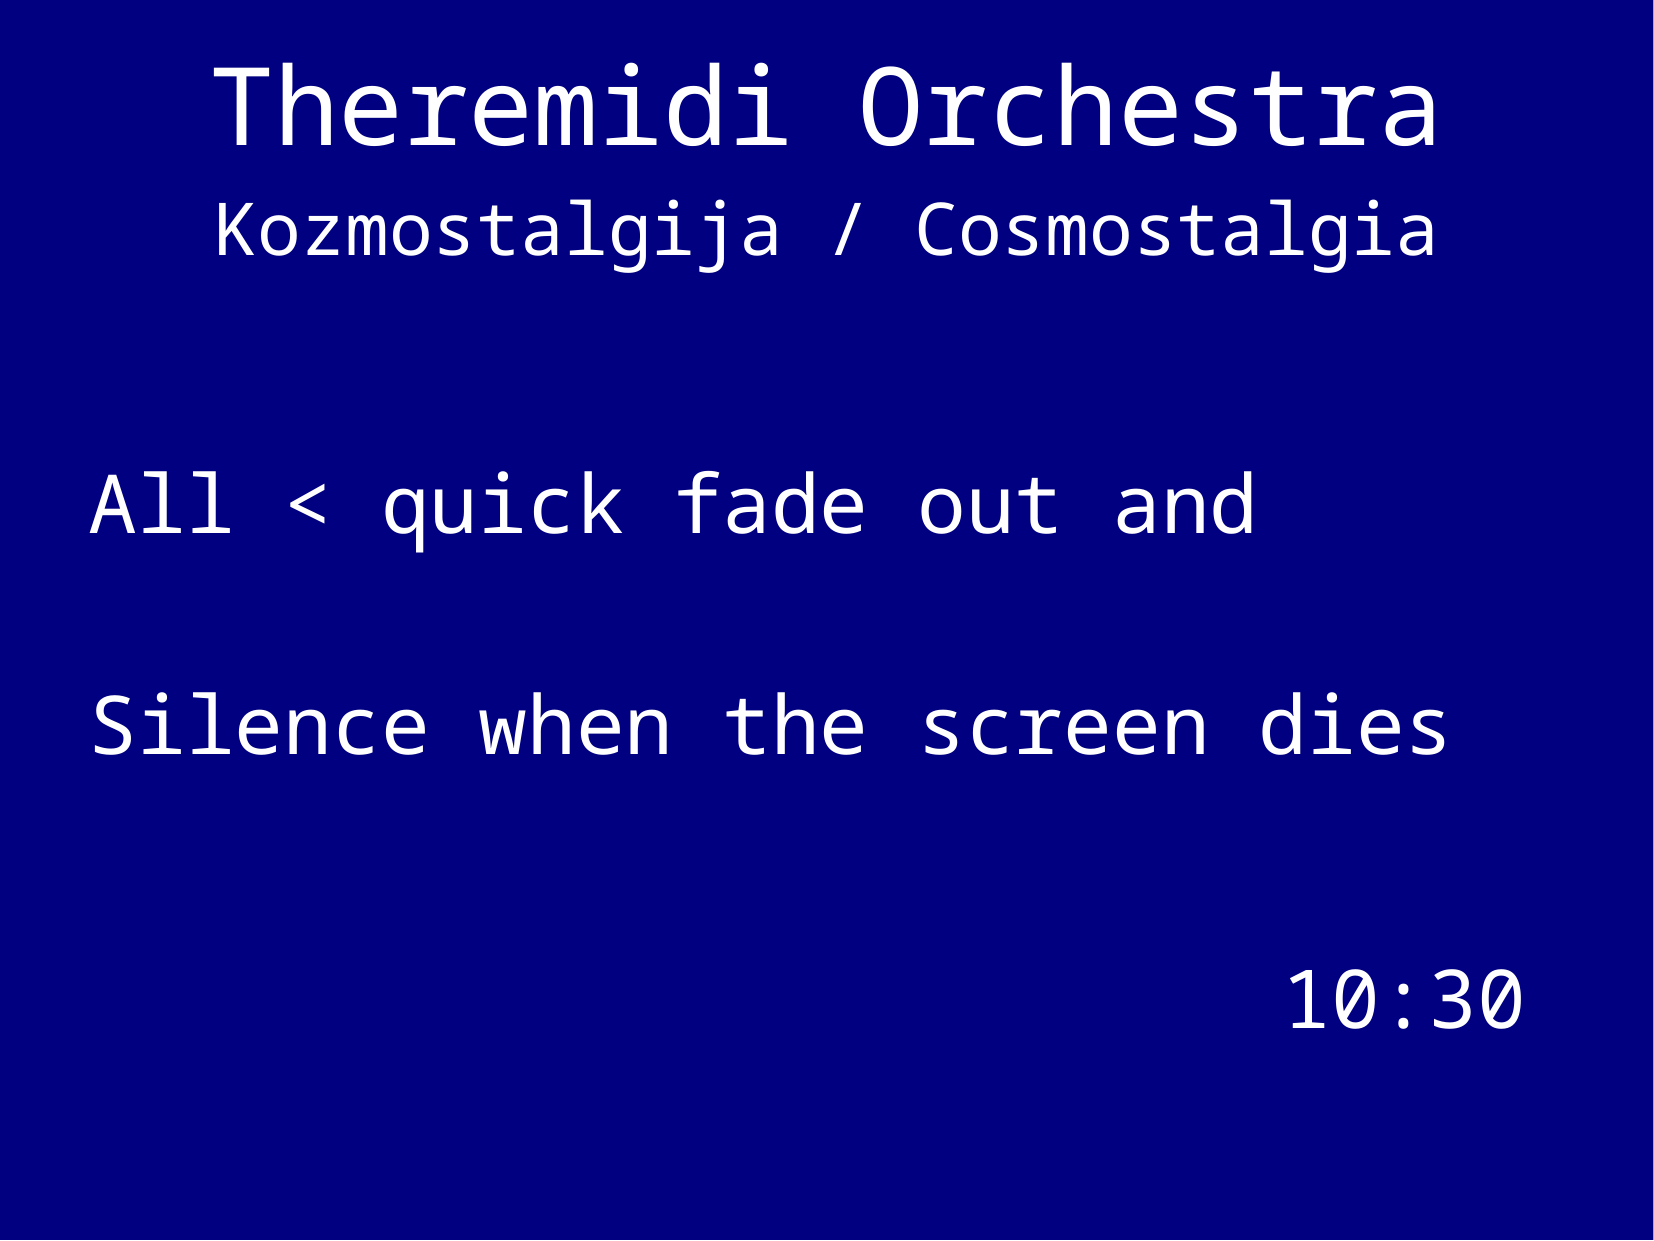

# Theremidi Orchestra Kozmostalgija / Cosmostalgia
All < quick fade out and
Silence when the screen dies
10:30